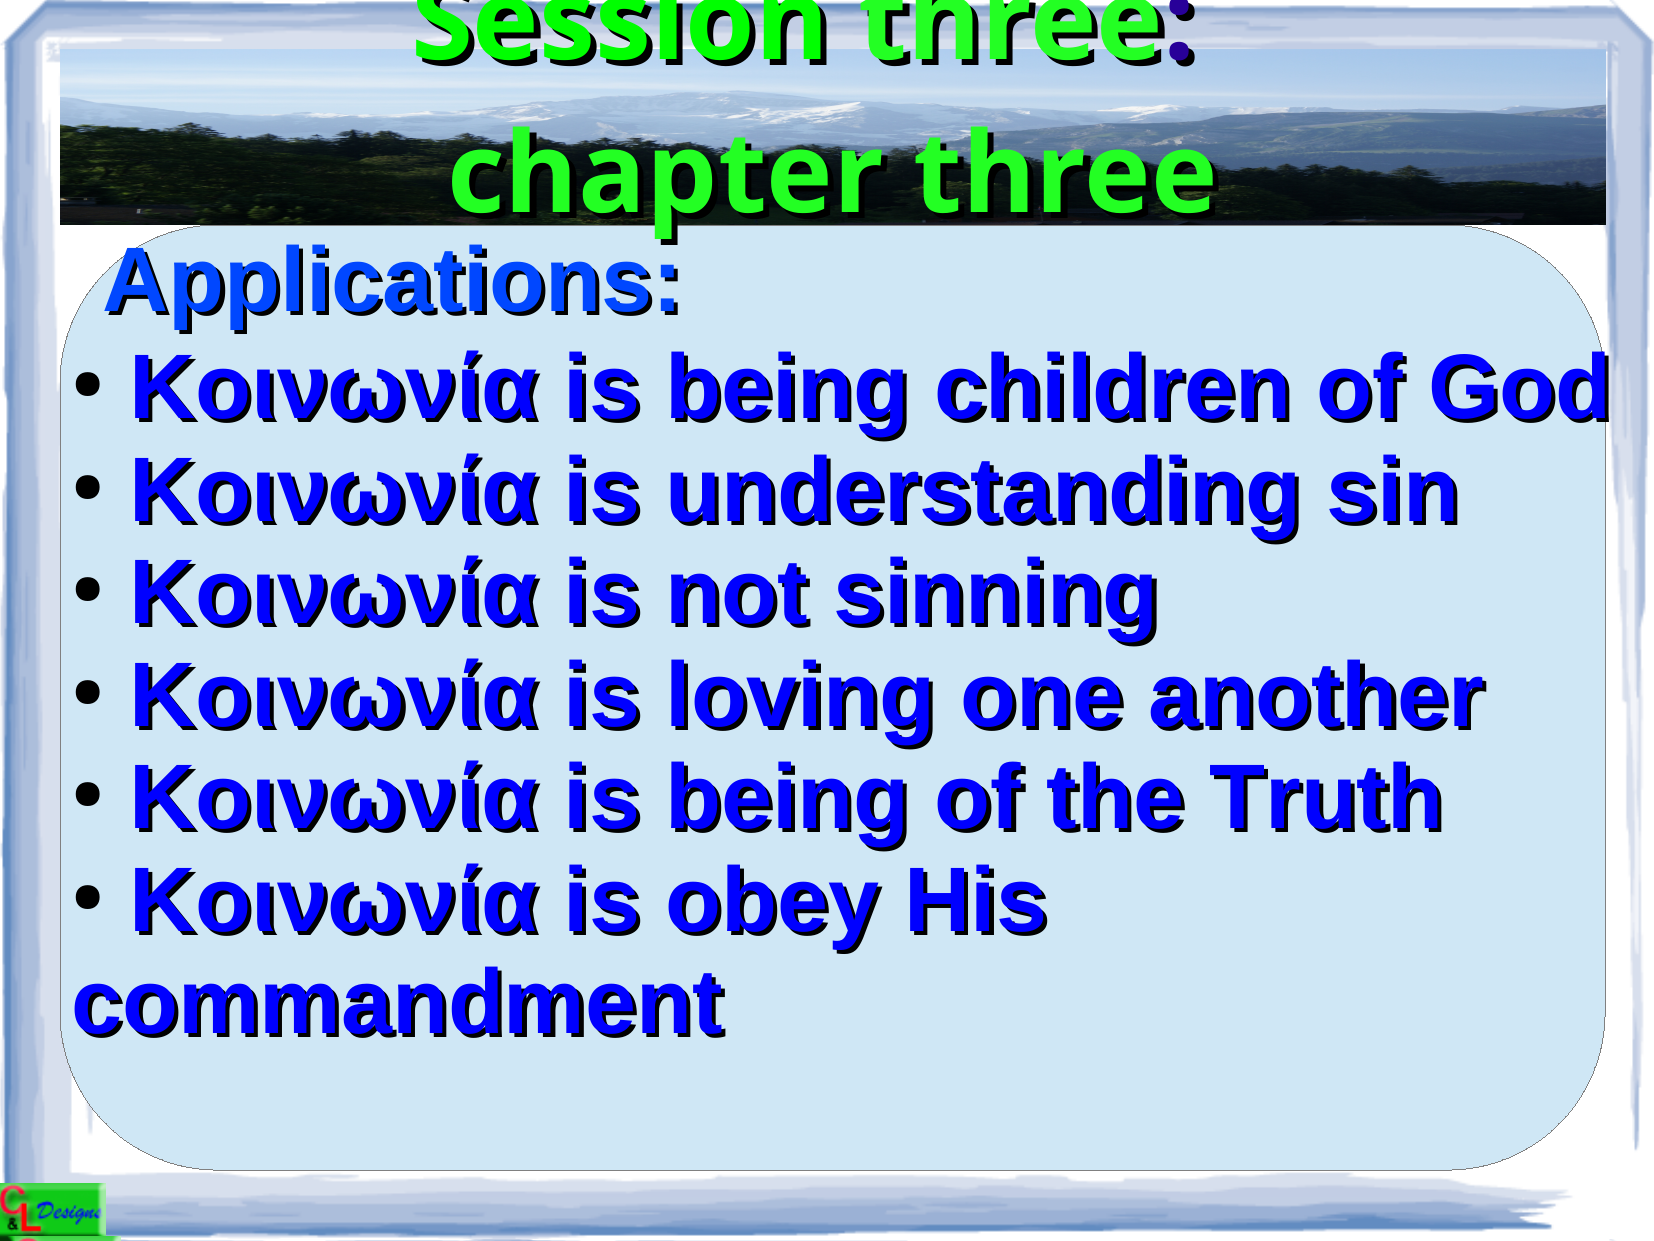

Session three: chapter three
# Applications:
 Κοινωνία is being children of God
 Κοινωνία is understanding sin
 Κοινωνία is not sinning
 Κοινωνία is loving one another
 Κοινωνία is being of the Truth
 Κοινωνία is obey His commandment